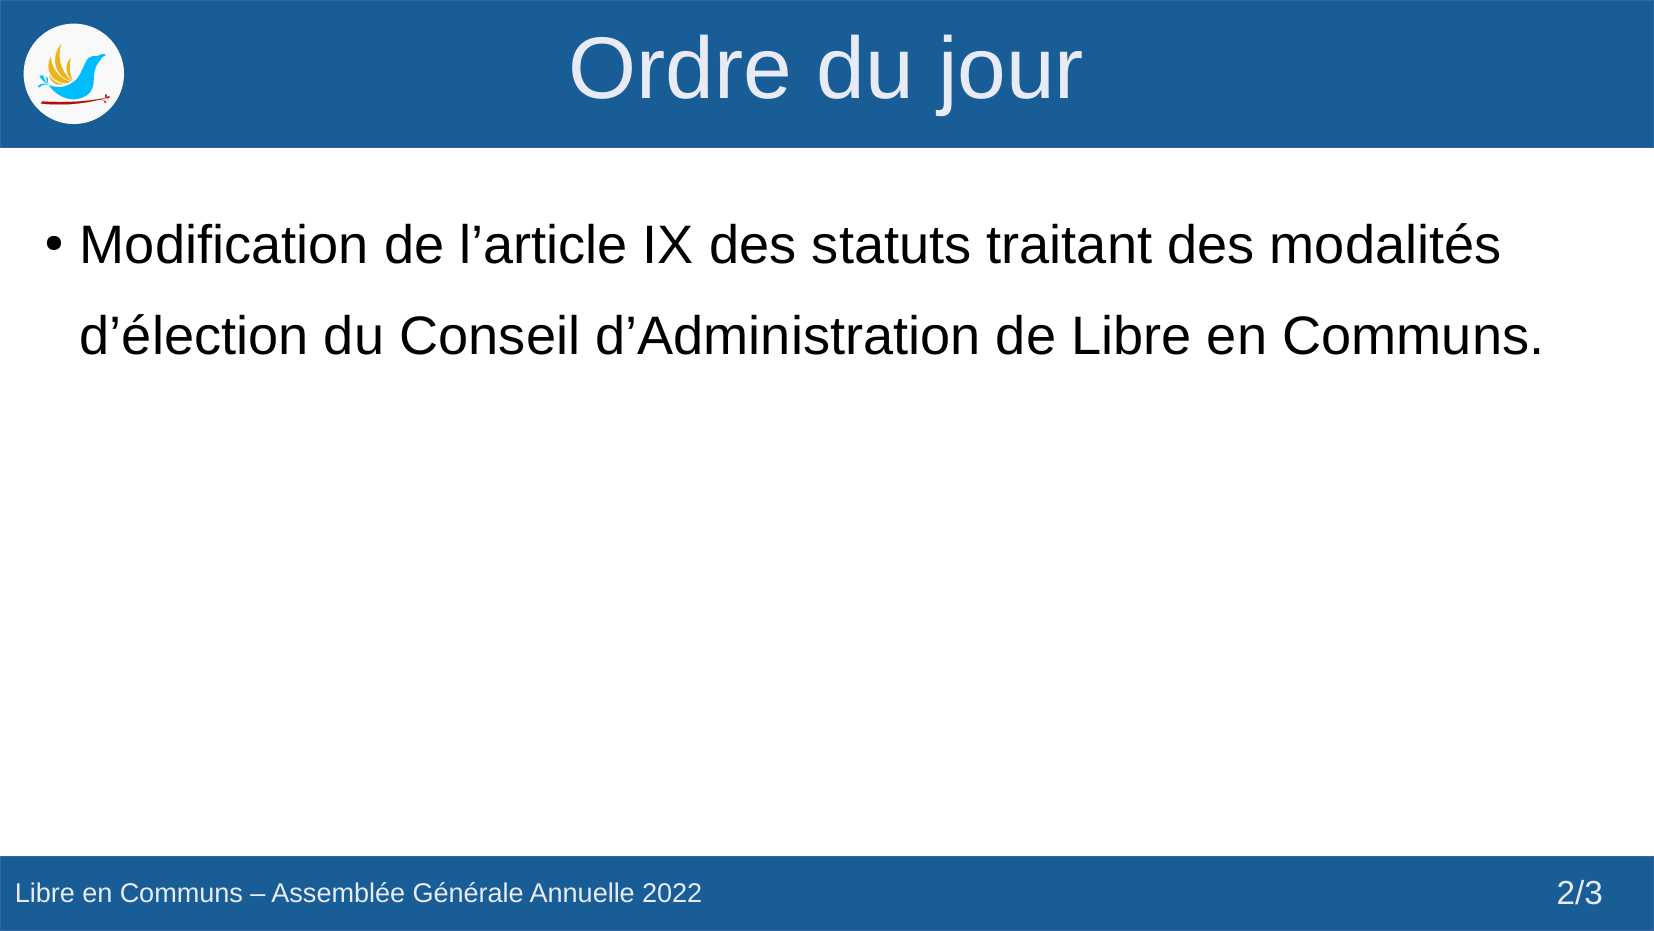

Ordre du jour
Modification de l’article IX des statuts traitant des modalités d’élection du Conseil d’Administration de Libre en Communs.
Libre en Communs – Assemblée Générale Annuelle 2022